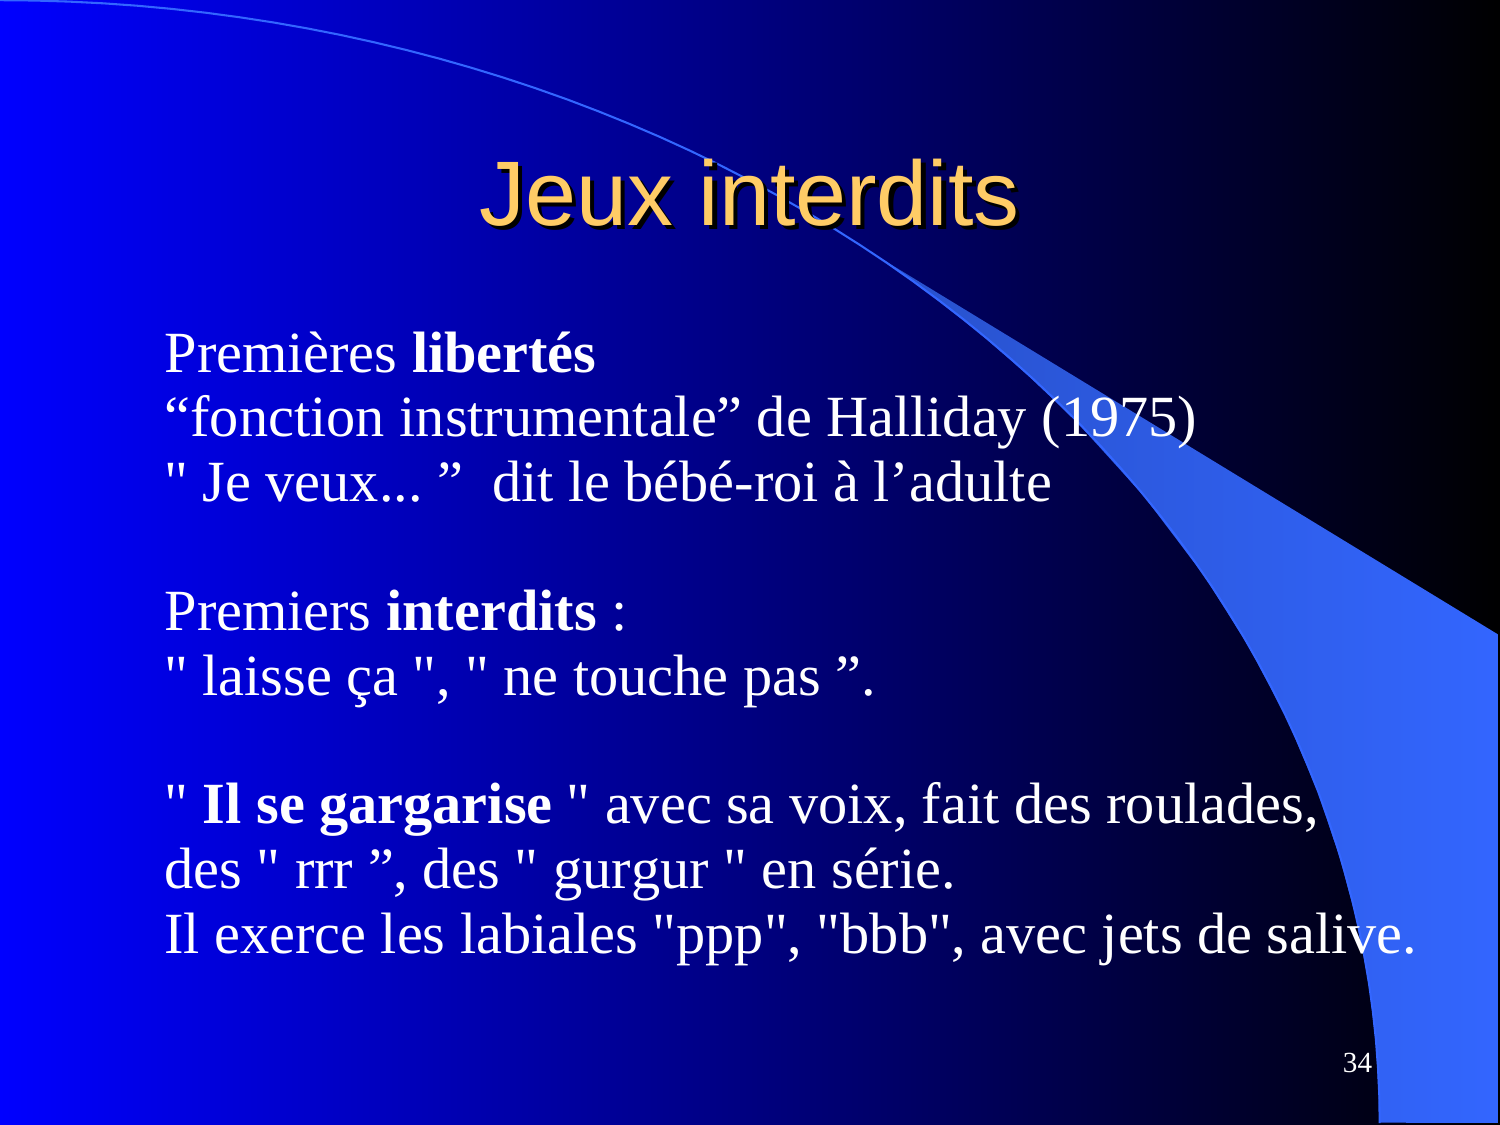

# Jeux interdits
Premières libertés
“fonction instrumentale” de Halliday (1975)
" Je veux... ” dit le bébé-roi à l’adulte
Premiers interdits :
" laisse ça ", " ne touche pas ”.
" Il se gargarise " avec sa voix, fait des roulades,
des " rrr ”, des " gurgur " en série.
Il exerce les labiales "ppp", "bbb", avec jets de salive.
34